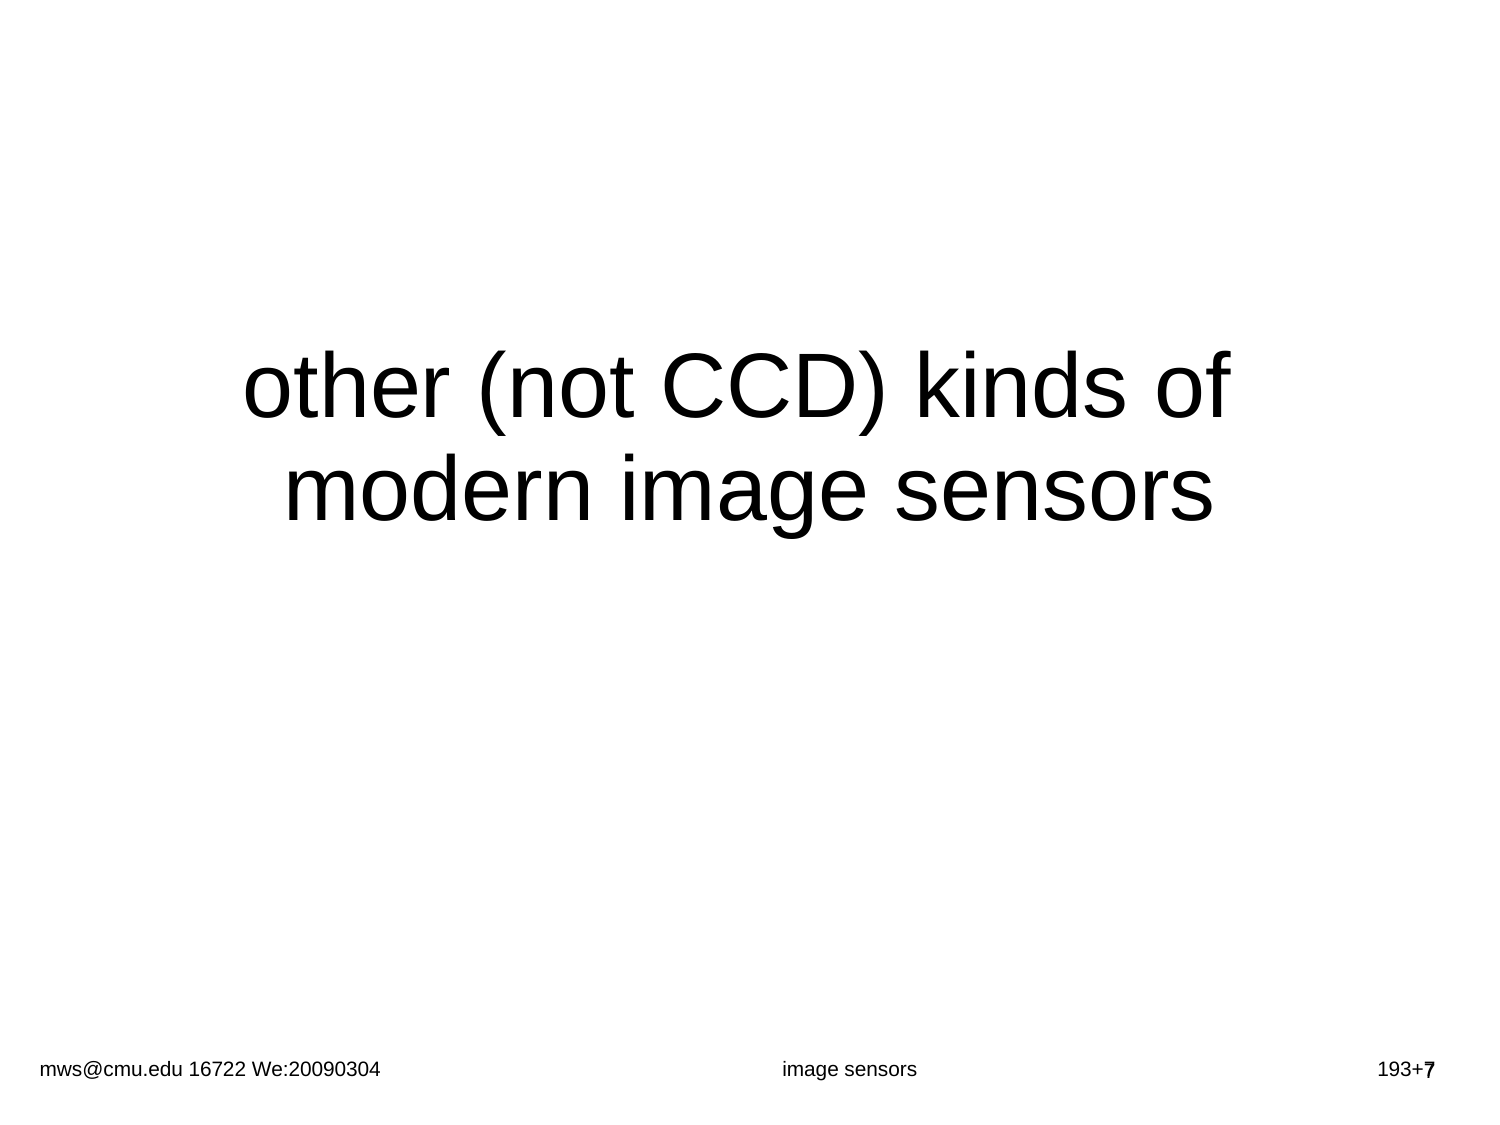

# other (not CCD) kinds of modern image sensors
mws@cmu.edu 16722 We:20090304
image sensors
7